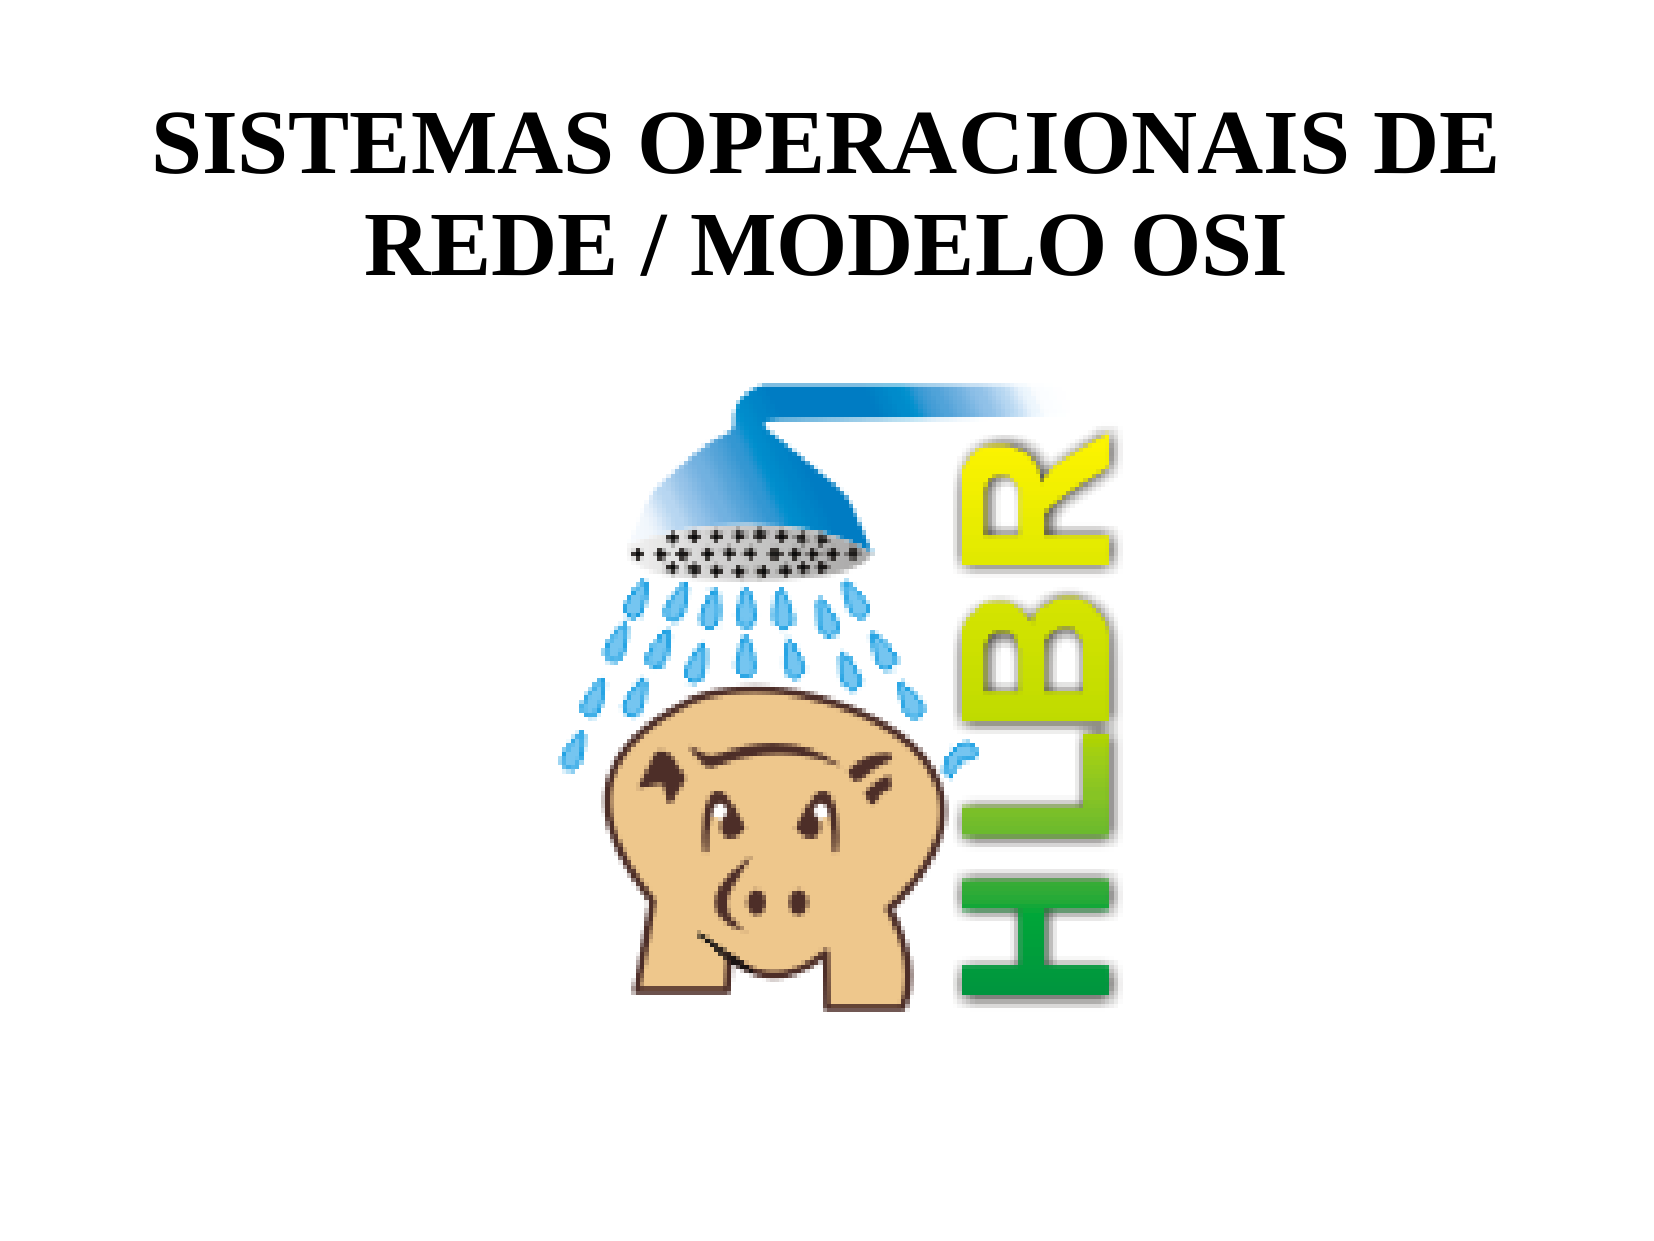

# SISTEMAS OPERACIONAIS DE REDE / MODELO OSI